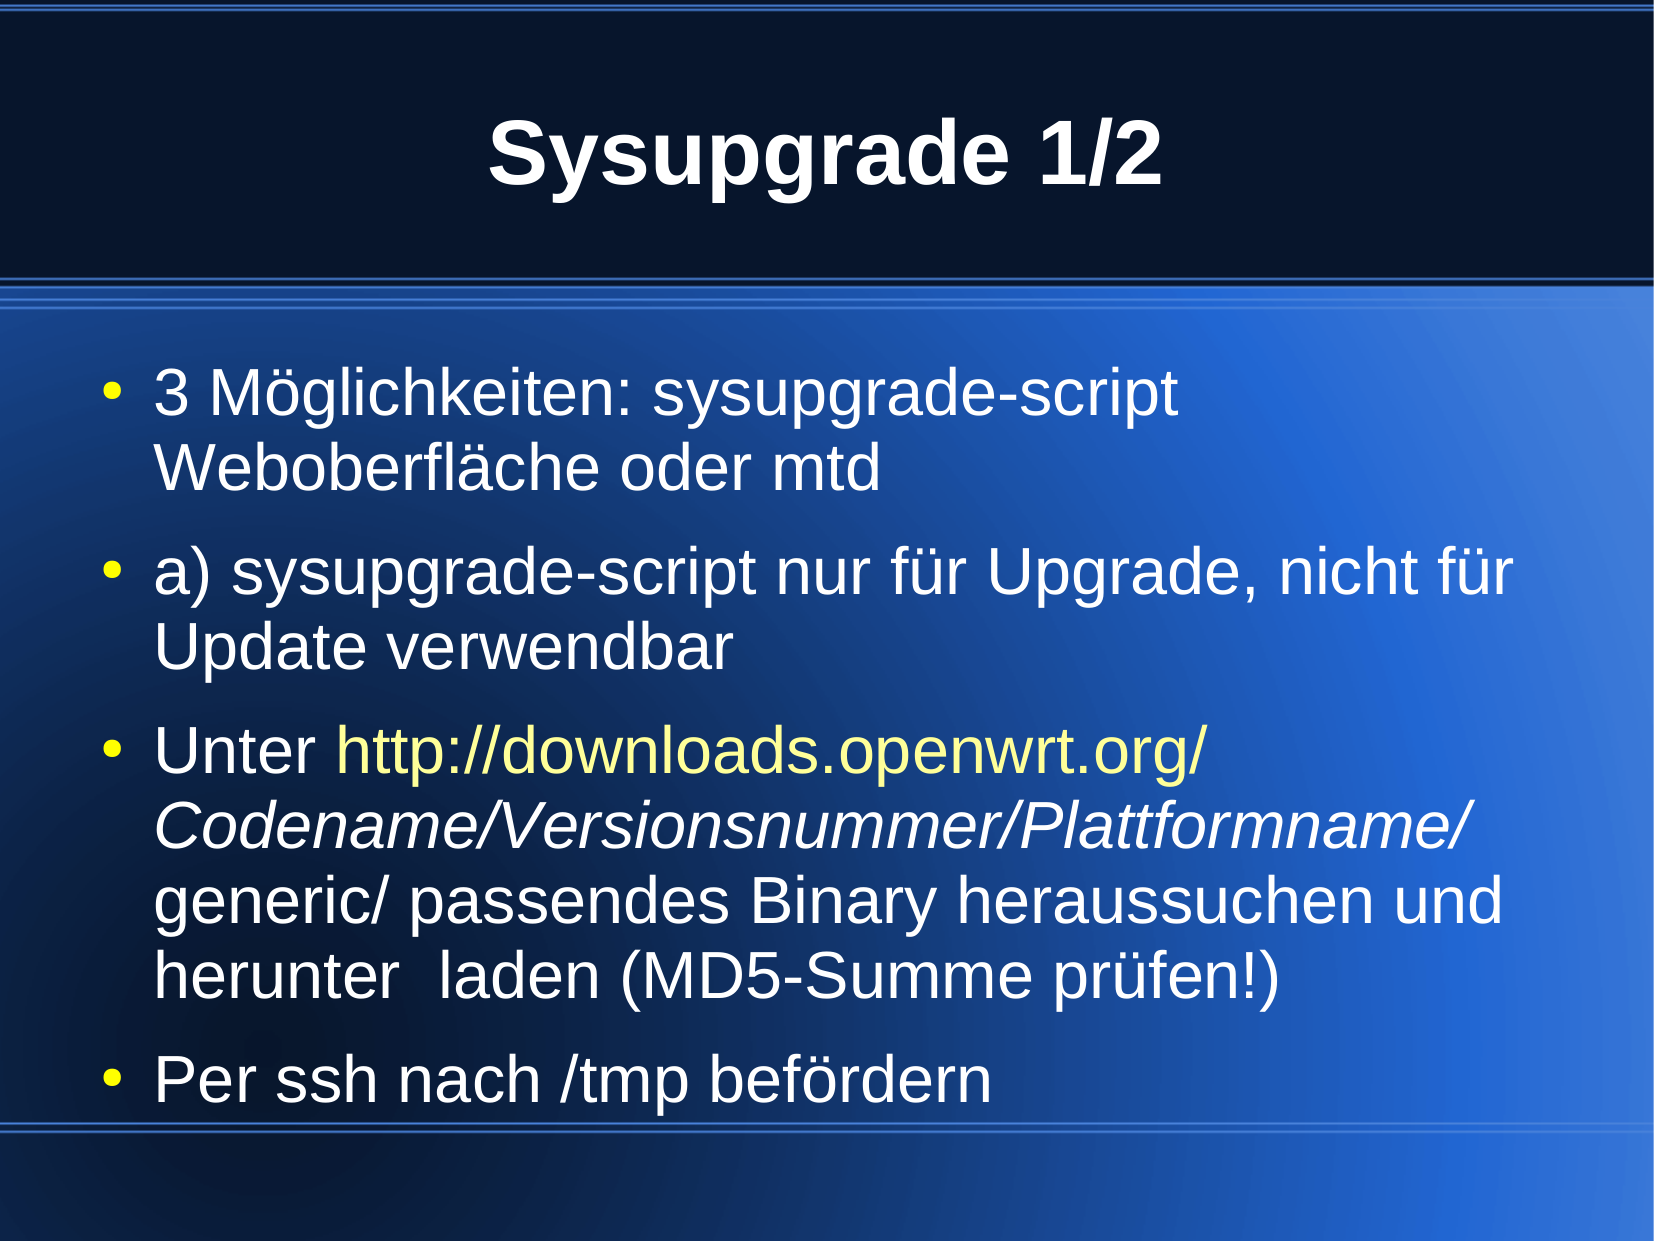

# Sysupgrade 1/2
3 Möglichkeiten: sysupgrade-script Weboberfläche oder mtd
a) sysupgrade-script nur für Upgrade, nicht für Update verwendbar
Unter http://downloads.openwrt.org/ Codename/Versionsnummer/Plattformname/ generic/ passendes Binary heraussuchen und herunter laden (MD5-Summe prüfen!)
Per ssh nach /tmp befördern